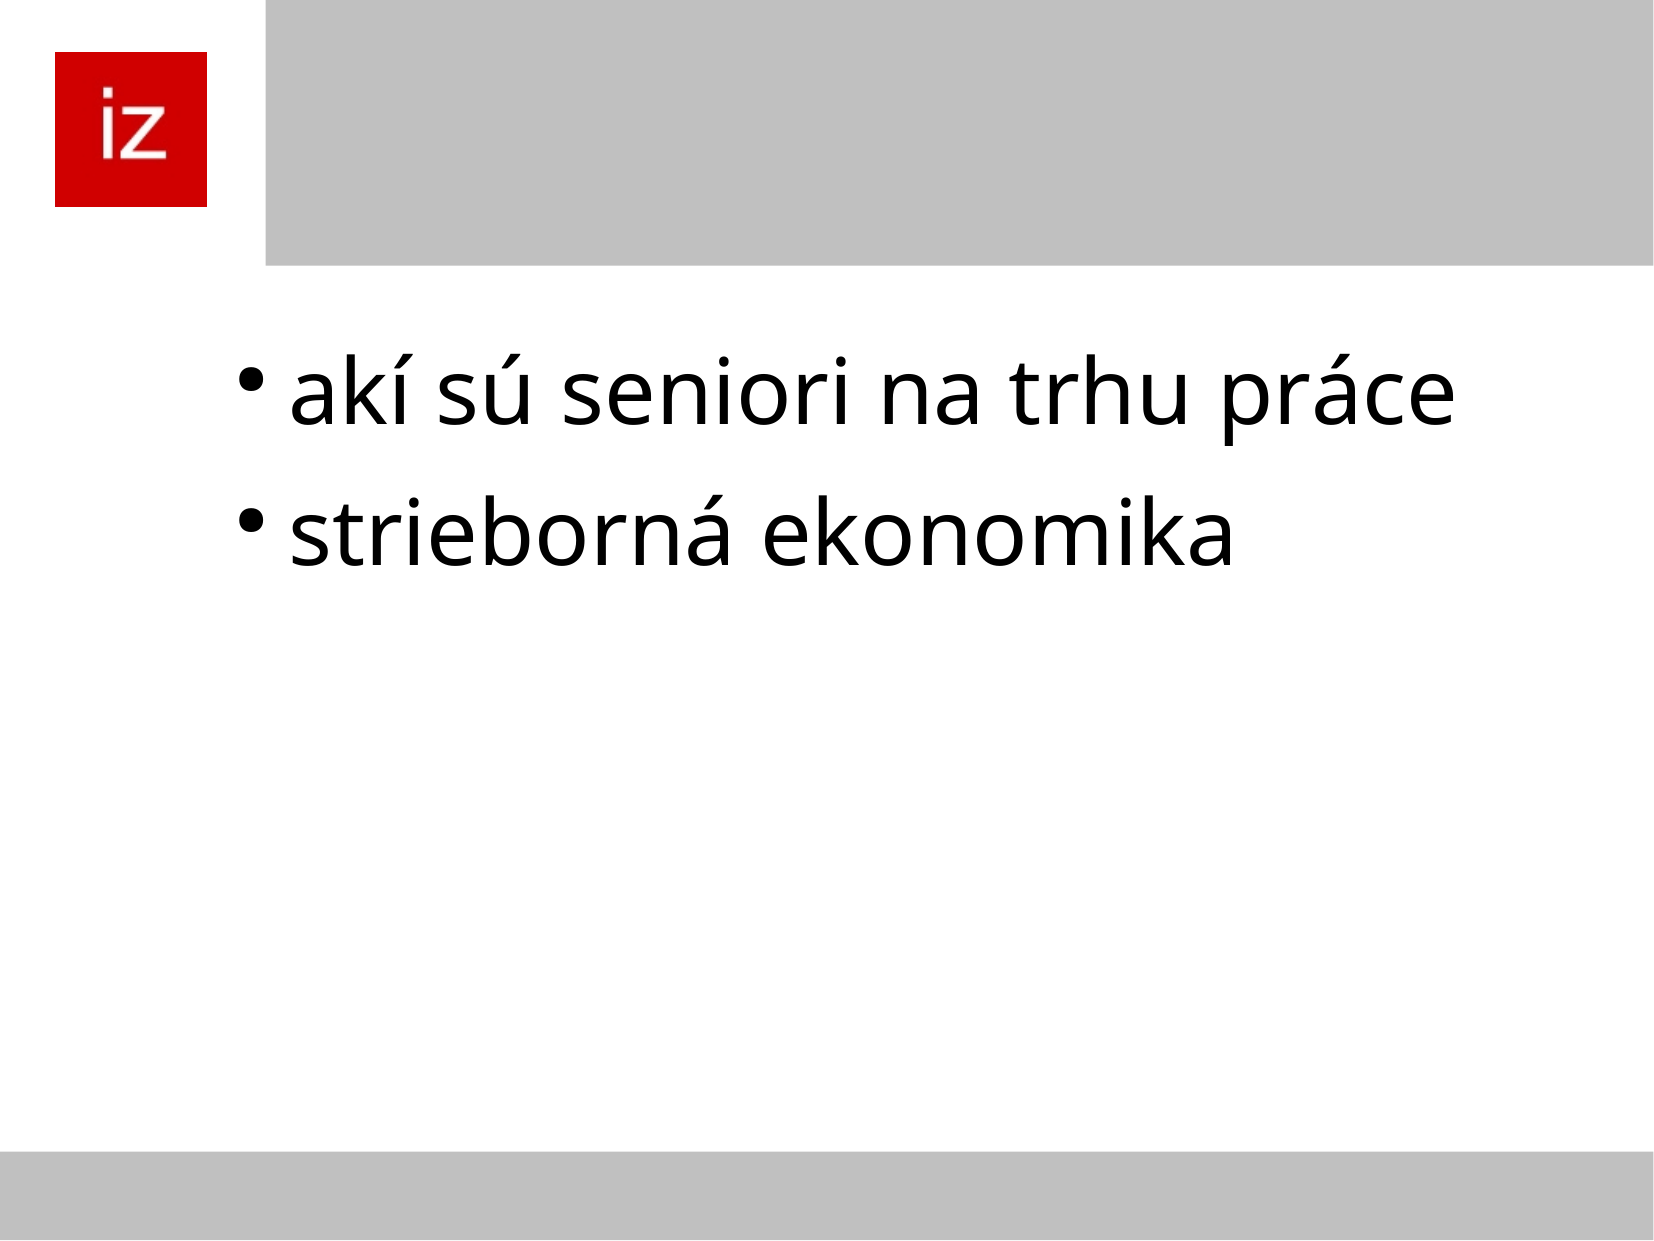

#
akí sú seniori na trhu práce
strieborná ekonomika